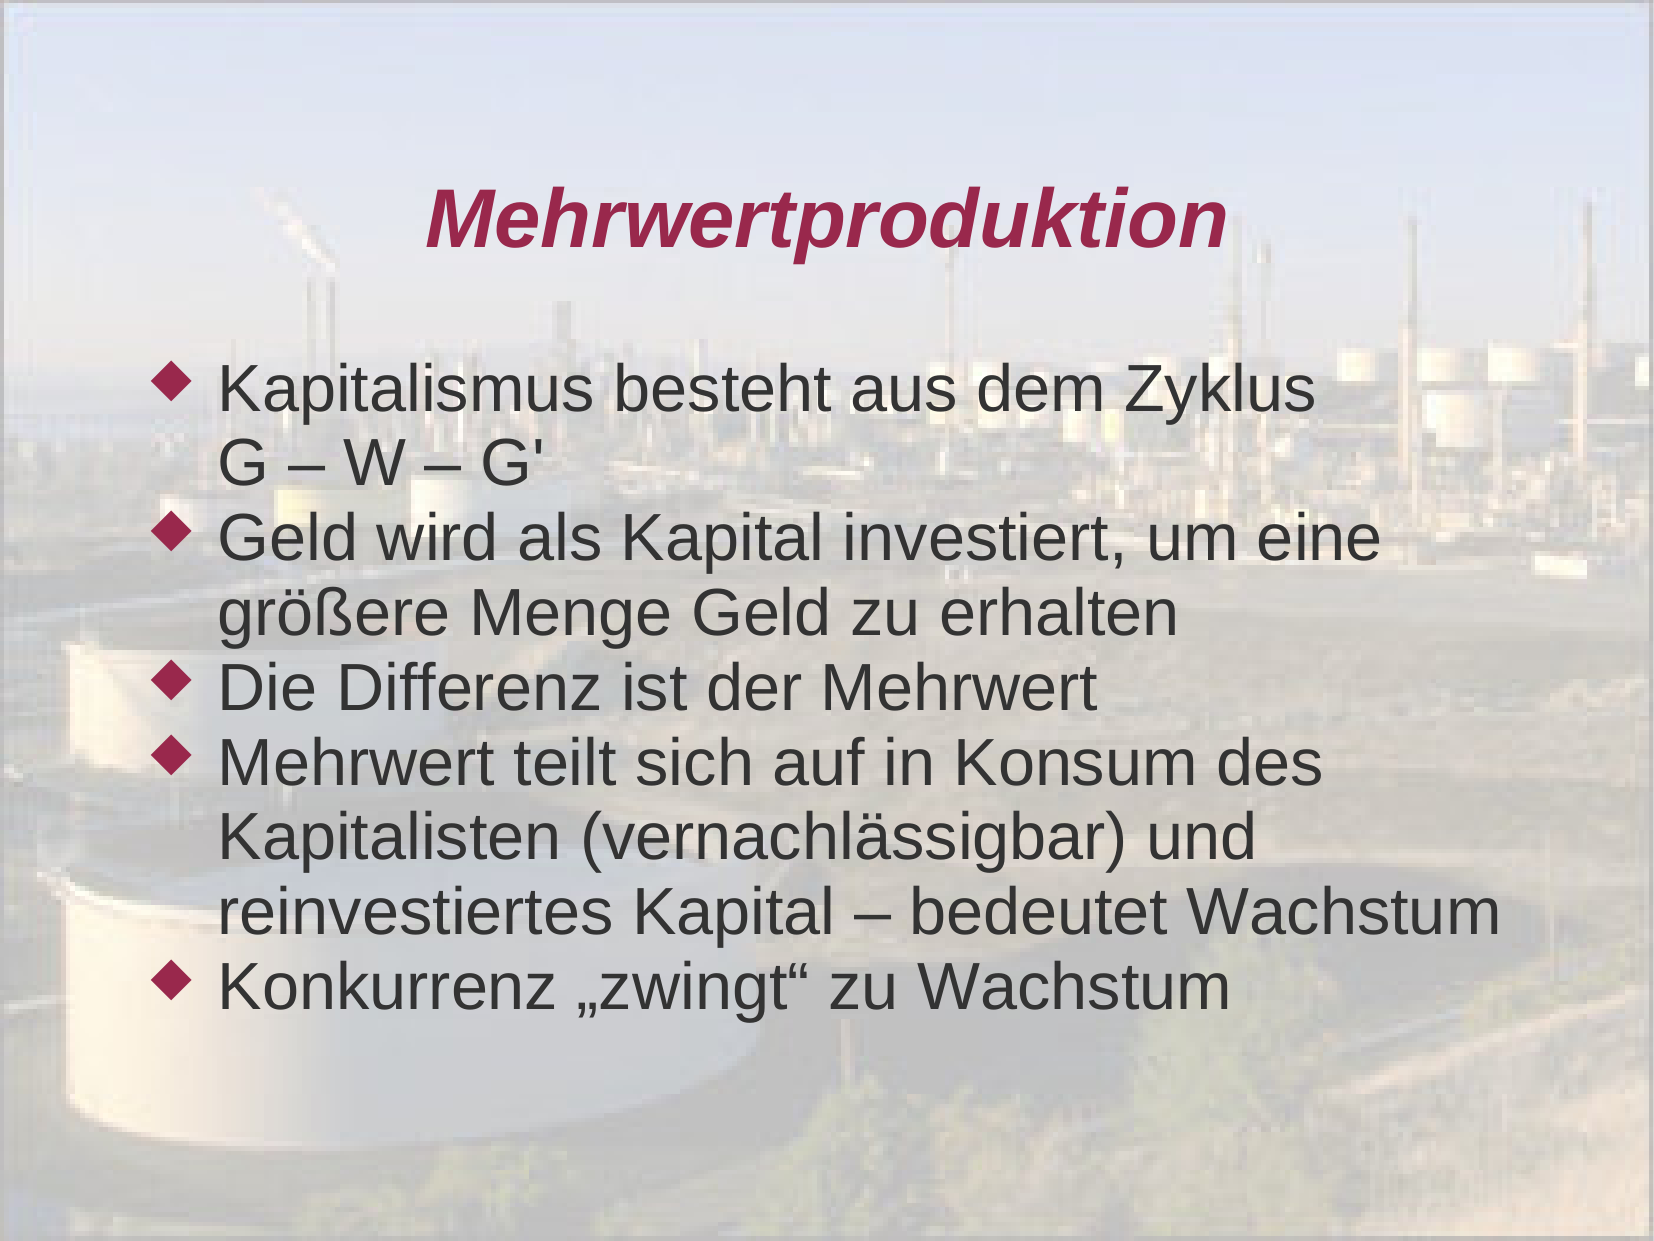

# Mehrwertproduktion
Kapitalismus besteht aus dem Zyklus
G – W – G'
Geld wird als Kapital investiert, um eine größere Menge Geld zu erhalten
Die Differenz ist der Mehrwert
Mehrwert teilt sich auf in Konsum des Kapitalisten (vernachlässigbar) und reinvestiertes Kapital – bedeutet Wachstum
Konkurrenz „zwingt“ zu Wachstum